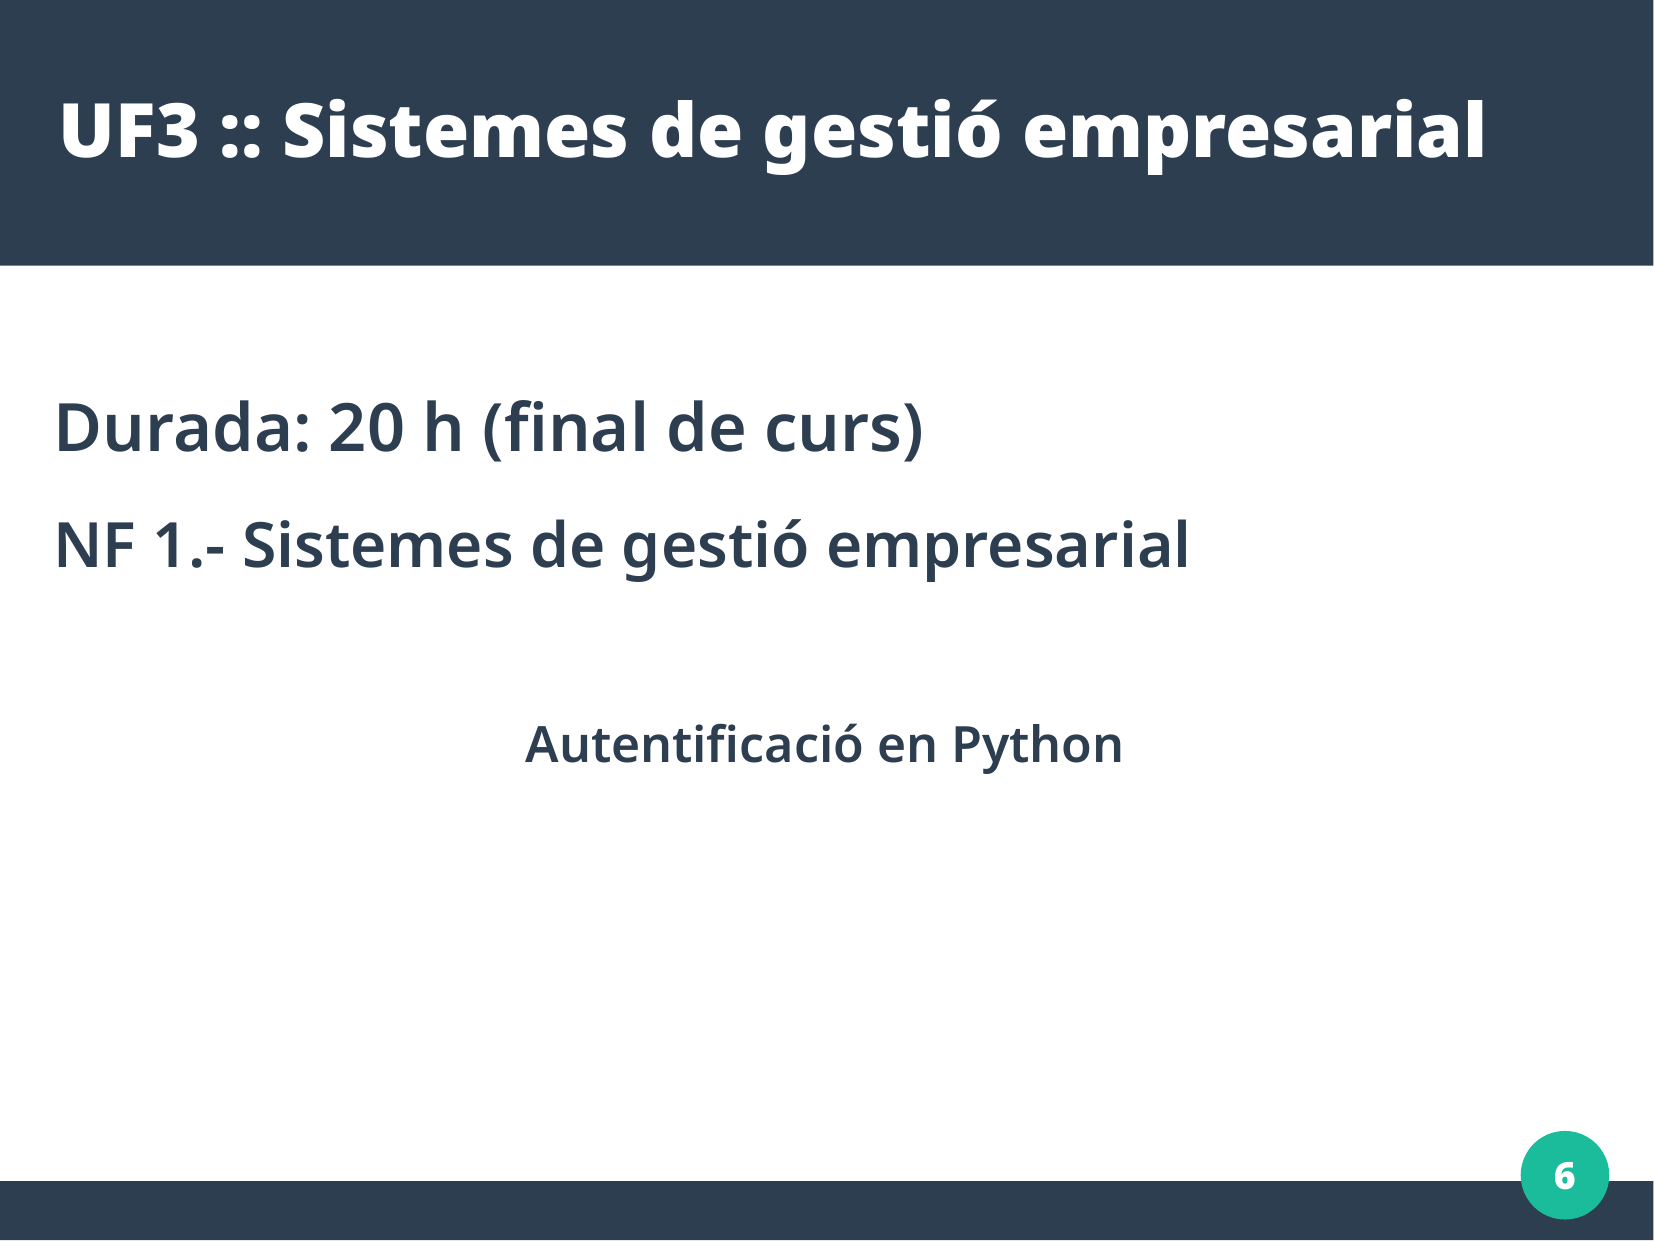

# UF3 :: Sistemes de gestió empresarial
Durada: 20 h (final de curs)
NF 1.- Sistemes de gestió empresarial
Autentificació en Python
6